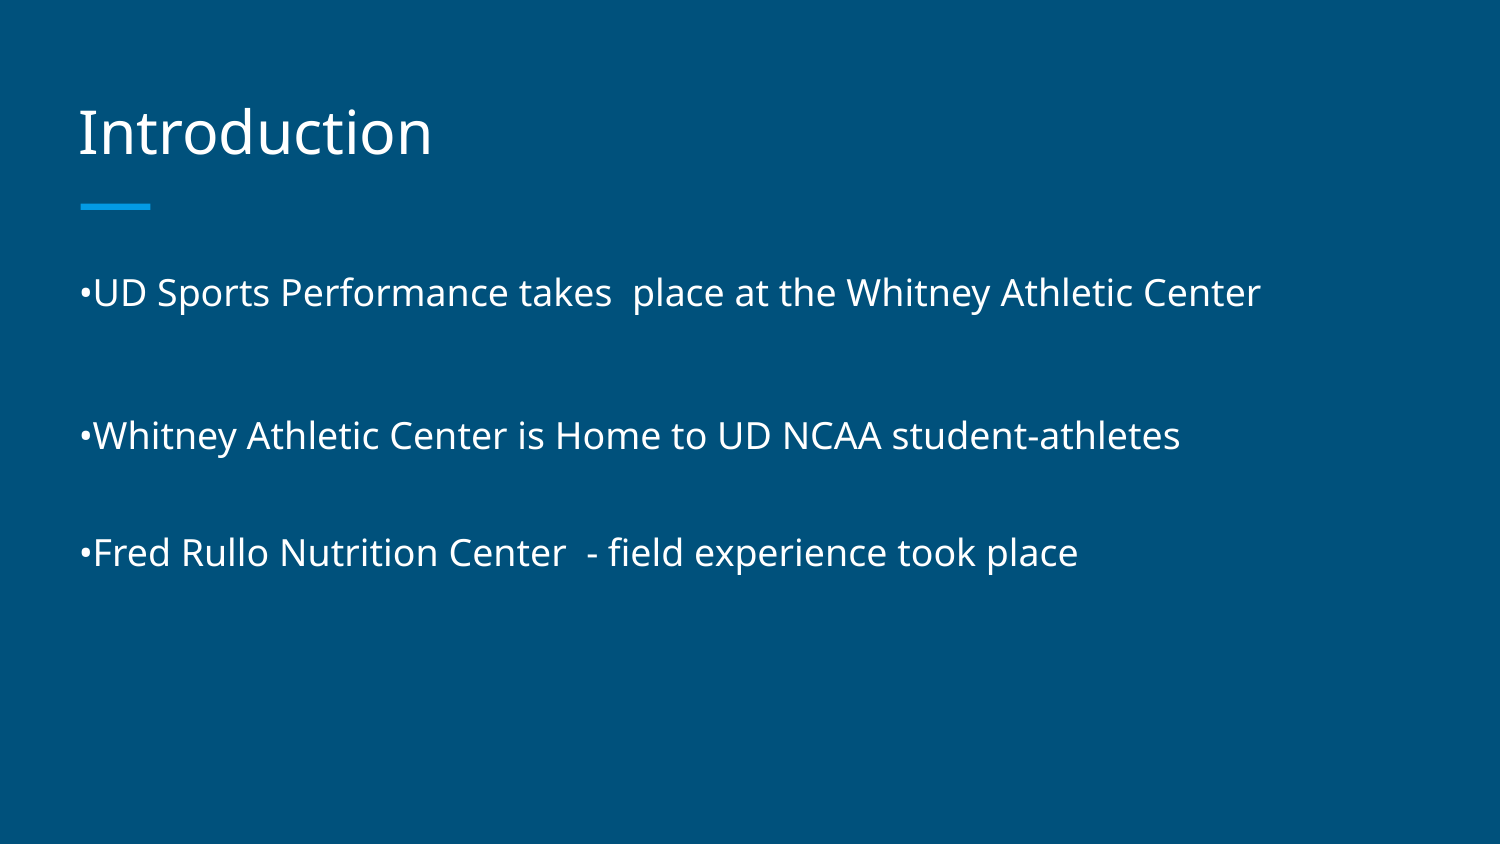

# Introduction
•UD Sports Performance takes place at the Whitney Athletic Center
•Whitney Athletic Center is Home to UD NCAA student-athletes
•Fred Rullo Nutrition Center - field experience took place